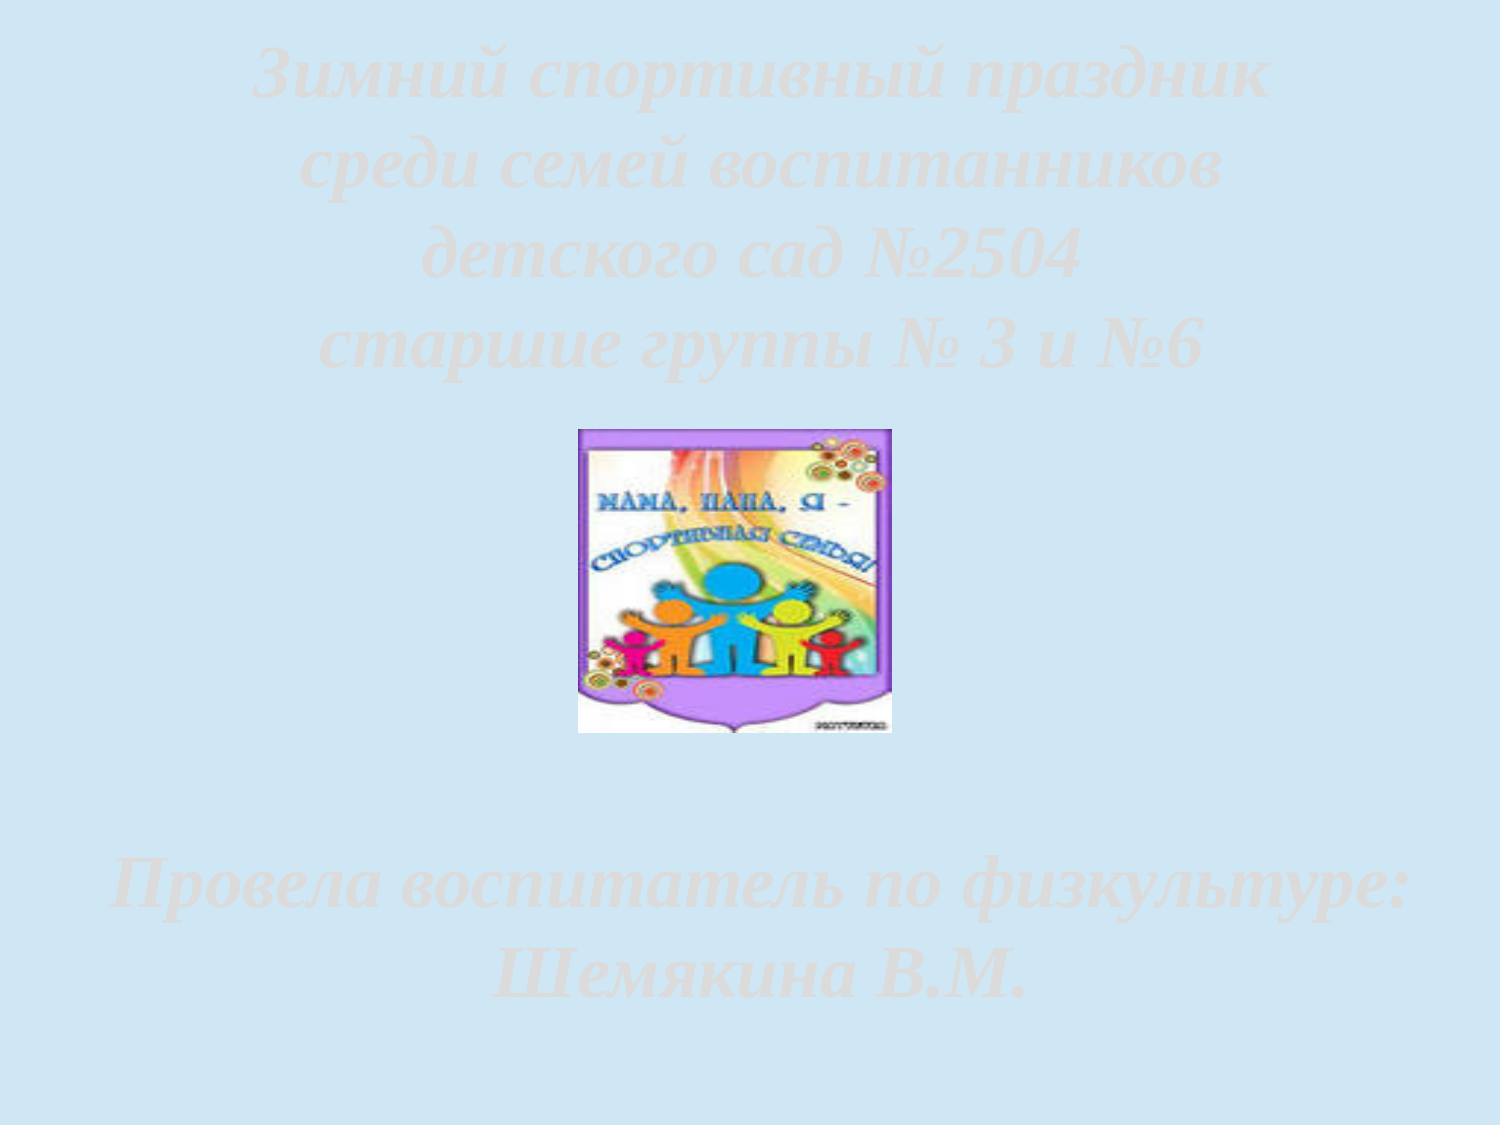

# Зимний спортивный праздник среди семей воспитанников детского сад №2504 старшие группы № 3 и №6 Провела воспитатель по физкультуре: Шемякина В.М.